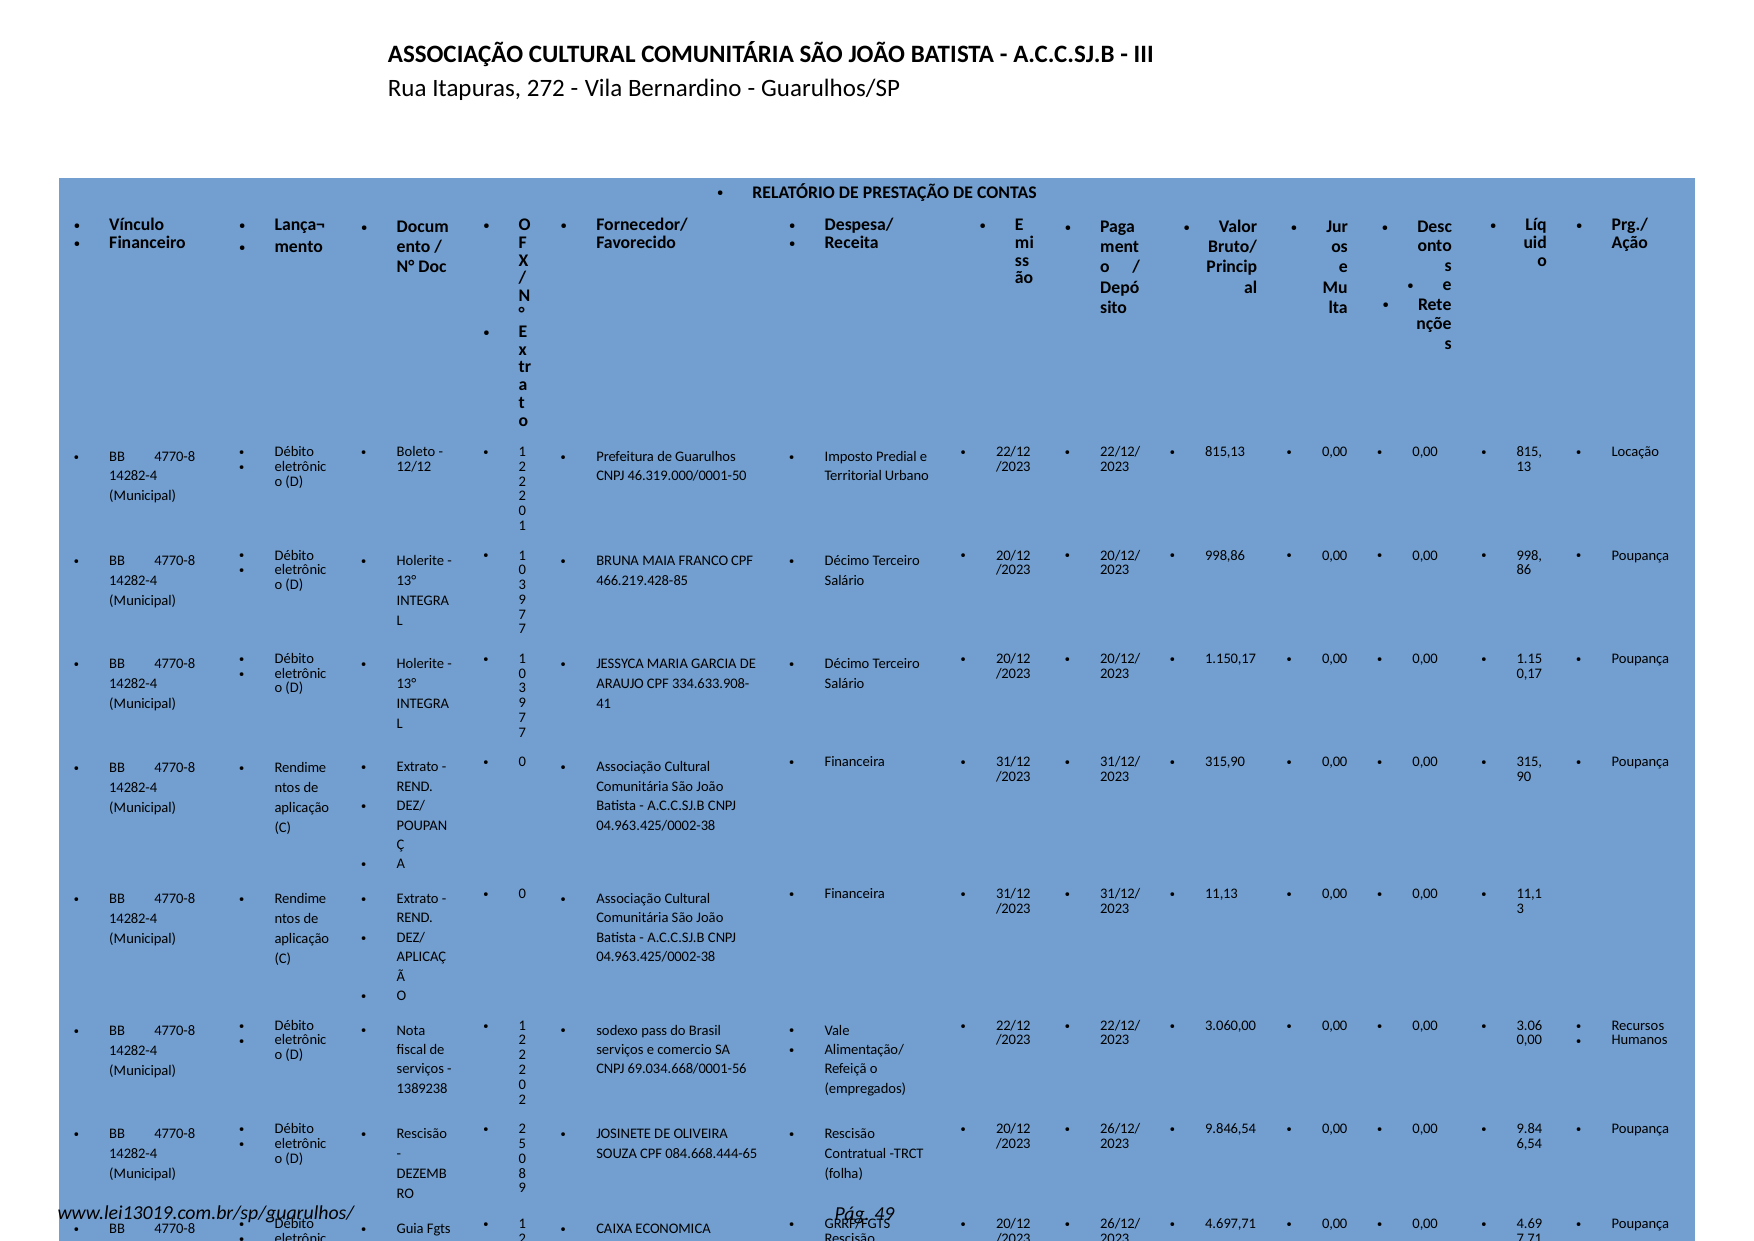

ASSOCIAÇÃO CULTURAL COMUNITÁRIA SÃO JOÃO BATISTA - A.C.C.SJ.B - III
Rua Itapuras, 272 - Vila Bernardino - Guarulhos/SP
| RELATÓRIO DE PRESTAÇÃO DE CONTAS | | | | | | | | | | | | |
| --- | --- | --- | --- | --- | --- | --- | --- | --- | --- | --- | --- | --- |
| Vínculo Financeiro | Lança¬ mento | Documento / N° Doc | OFX/N° Extrato | Fornecedor/ Favorecido | Despesa/ Receita | Emissão | Pagamento / Depósito | Valor Bruto/ Principal | Juros e Multa | Descontos e Retenções | Líquido | Prg./Ação |
| BB 4770-8 14282-4 (Municipal) | Débito eletrônico (D) | Boleto - 12/12 | 122201 | Prefeitura de Guarulhos CNPJ 46.319.000/0001-50 | Imposto Predial e Territorial Urbano | 22/12/2023 | 22/12/2023 | 815,13 | 0,00 | 0,00 | 815,13 | Locação |
| BB 4770-8 14282-4 (Municipal) | Débito eletrônico (D) | Holerite - 13° INTEGRAL | 103977 | BRUNA MAIA FRANCO CPF 466.219.428-85 | Décimo Terceiro Salário | 20/12/2023 | 20/12/2023 | 998,86 | 0,00 | 0,00 | 998,86 | Poupança |
| BB 4770-8 14282-4 (Municipal) | Débito eletrônico (D) | Holerite - 13° INTEGRAL | 103977 | JESSYCA MARIA GARCIA DE ARAUJO CPF 334.633.908-41 | Décimo Terceiro Salário | 20/12/2023 | 20/12/2023 | 1.150,17 | 0,00 | 0,00 | 1.150,17 | Poupança |
| BB 4770-8 14282-4 (Municipal) | Rendimentos de aplicação (C) | Extrato -REND. DEZ/POUPANÇ A | 0 | Associação Cultural Comunitária São João Batista - A.C.C.SJ.B CNPJ 04.963.425/0002-38 | Financeira | 31/12/2023 | 31/12/2023 | 315,90 | 0,00 | 0,00 | 315,90 | Poupança |
| BB 4770-8 14282-4 (Municipal) | Rendimentos de aplicação (C) | Extrato -REND. DEZ/APLICAÇÃ O | 0 | Associação Cultural Comunitária São João Batista - A.C.C.SJ.B CNPJ 04.963.425/0002-38 | Financeira | 31/12/2023 | 31/12/2023 | 11,13 | 0,00 | 0,00 | 11,13 | |
| BB 4770-8 14282-4 (Municipal) | Débito eletrônico (D) | Nota fiscal de serviços -1389238 | 122202 | sodexo pass do Brasil serviços e comercio SA CNPJ 69.034.668/0001-56 | Vale Alimentação/Refeiçã o (empregados) | 22/12/2023 | 22/12/2023 | 3.060,00 | 0,00 | 0,00 | 3.060,00 | Recursos Humanos |
| BB 4770-8 14282-4 (Municipal) | Débito eletrônico (D) | Rescisão -DEZEMBRO | 25089 | JOSINETE DE OLIVEIRA SOUZA CPF 084.668.444-65 | Rescisão Contratual -TRCT (folha) | 20/12/2023 | 26/12/2023 | 9.846,54 | 0,00 | 0,00 | 9.846,54 | Poupança |
| BB 4770-8 14282-4 (Municipal) | Débito eletrônico (D) | Guia Fgts -RESCISÓRIO | 122601 | CAIXA ECONOMICA FEDERAL - FGTS CNPJ 00.360.305/0001-04 | GRRF/FGTS Rescisão | 20/12/2023 | 26/12/2023 | 4.697,71 | 0,00 | 0,00 | 4.697,71 | Poupança |
| BB 4770-8 14282-4 (Municipal) | Débito eletrônico (D) | Recibo -DEZEMBRO | 122602 | SINDBENEFICENTE CNPJ 12.403.462/0001-39 | Contribuição Assistencial | 26/12/2023 | 26/12/2023 | 30,00 | 0,00 | 0,00 | 30,00 | Recursos Humanos |
| BB 4770-8 14282-4 (Municipal) | Débito eletrônico (D) | Rescisão -DEZEMBRO | 41477 | RAISSA ALVES DE SOUSA CPF 464.018.508-17 | Rescisão Contratual -TRCT (folha) | 28/12/2023 | 28/12/2023 | 9.018,68 | 0,00 | 0,00 | 9.018,68 | Poupança |
| BB 4770-8 14282-4 (Municipal) | Débito eletrônico (D) | Guia Fgts -RESCISÓRIO | 122801 | CAIXA ECONOMICA FEDERAL - FGTS CNPJ 00.360.305/0001-04 | GRRF/FGTS Rescisão | 21/12/2023 | 28/12/2023 | 2.274,75 | 0,00 | 0,00 | 2.274,75 | Poupança |
| BB 4770-8 14282-4 (Municipal) | Débito eletrônico (D) | Recibo -DEZEMBRO | 122802 | SINDBENEFICENTE CNPJ 12.403.462/0001-39 | Contribuição Assistencial | 28/12/2023 | 28/12/2023 | 30,00 | 0,00 | 0,00 | 30,00 | Recursos Humanos |
| BB 4770-8 14282-4 (Municipal) | Débito eletrônico (D) | Fatura -DEZEMBRO | 122803 | CIA DE SANEAMENTO BASICO DO ESTADO DE SAO PAULO SABESP CNPJ 43.776.517/0001-80 | Água e Esgoto | 02/12/2023 | 28/12/2023 | 1.936,64 | 0,00 | 0,00 | 1.936,64 | Custos Indiretos |
www.lei13019.com.br/sp/guarulhos/
Pág. 49